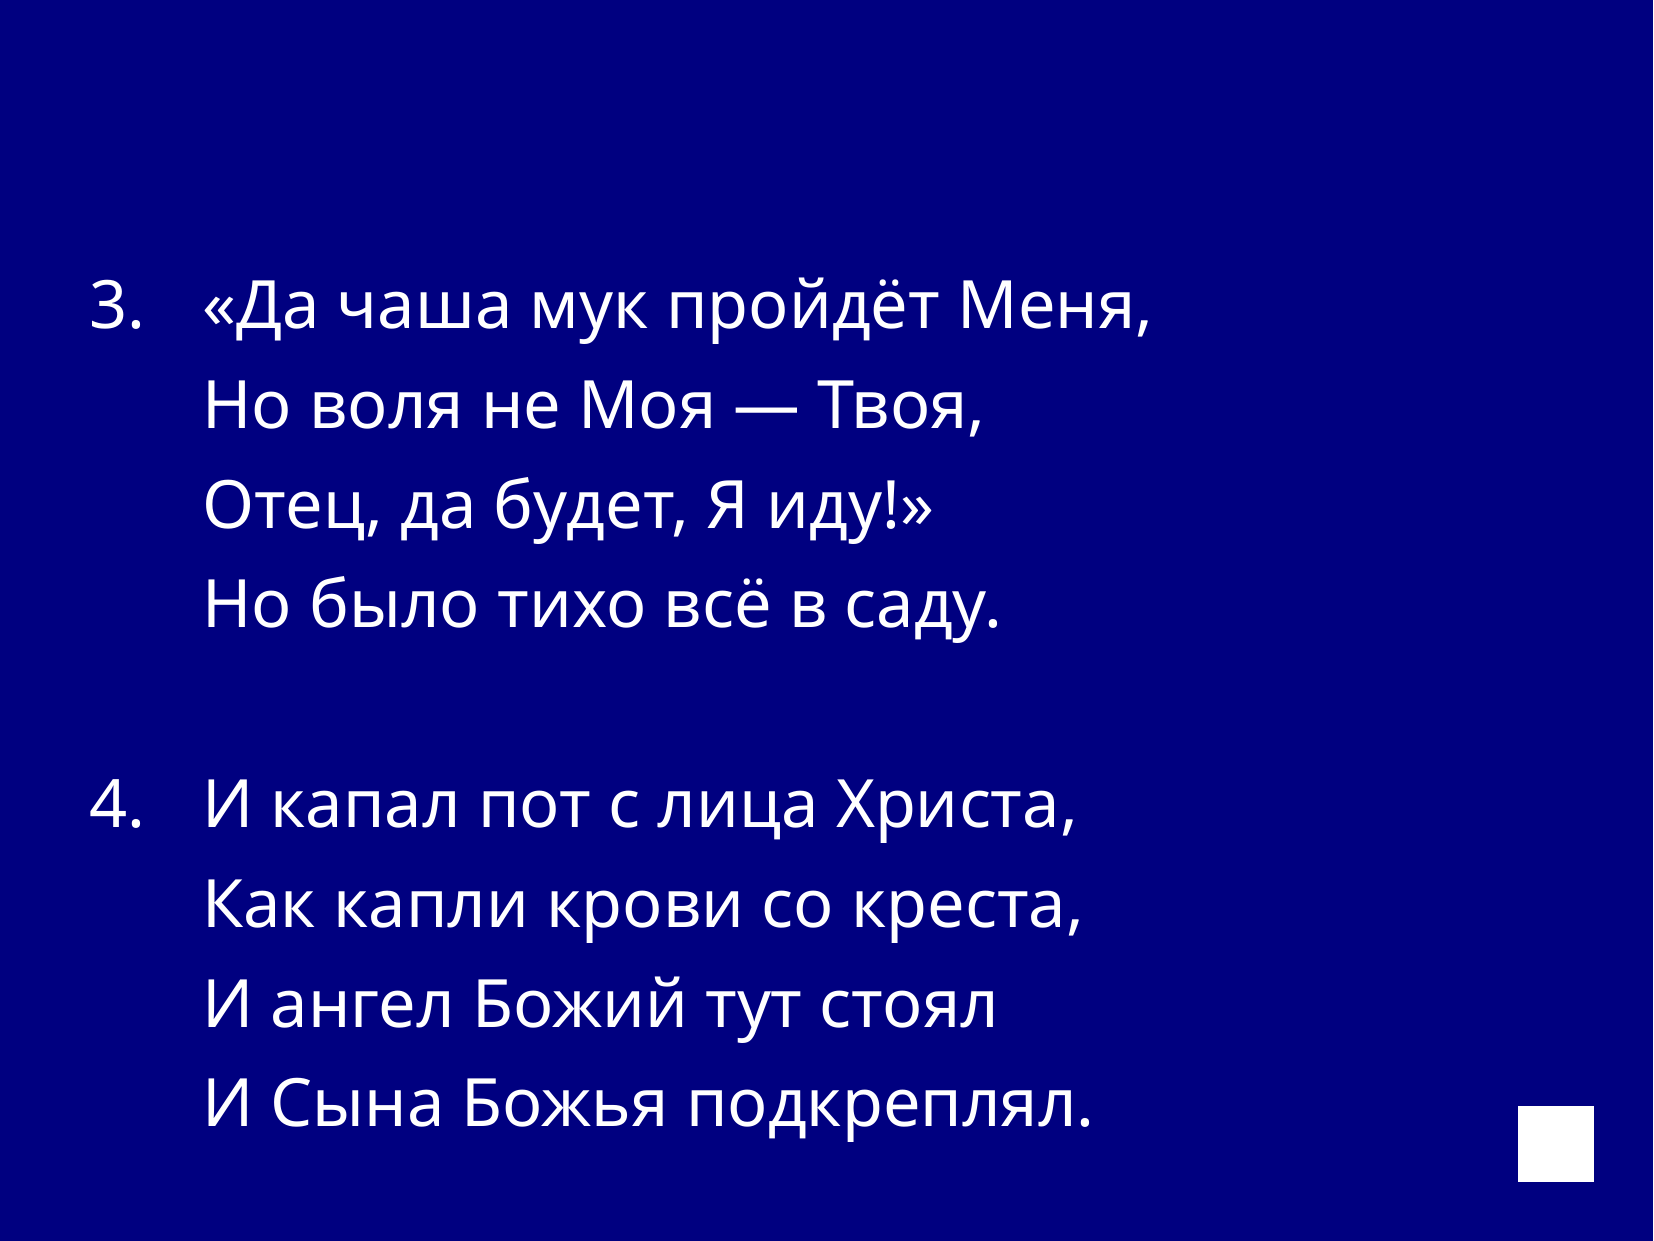

3.	«Да чаша мук пройдёт Меня,
	Но воля не Моя — Твоя,
	Отец, да будет, Я иду!»
	Но было тихо всё в саду.
4.	И капал пот с лица Христа,
	Как капли крови со креста,
	И ангел Божий тут стоял
	И Сына Божья подкреплял.